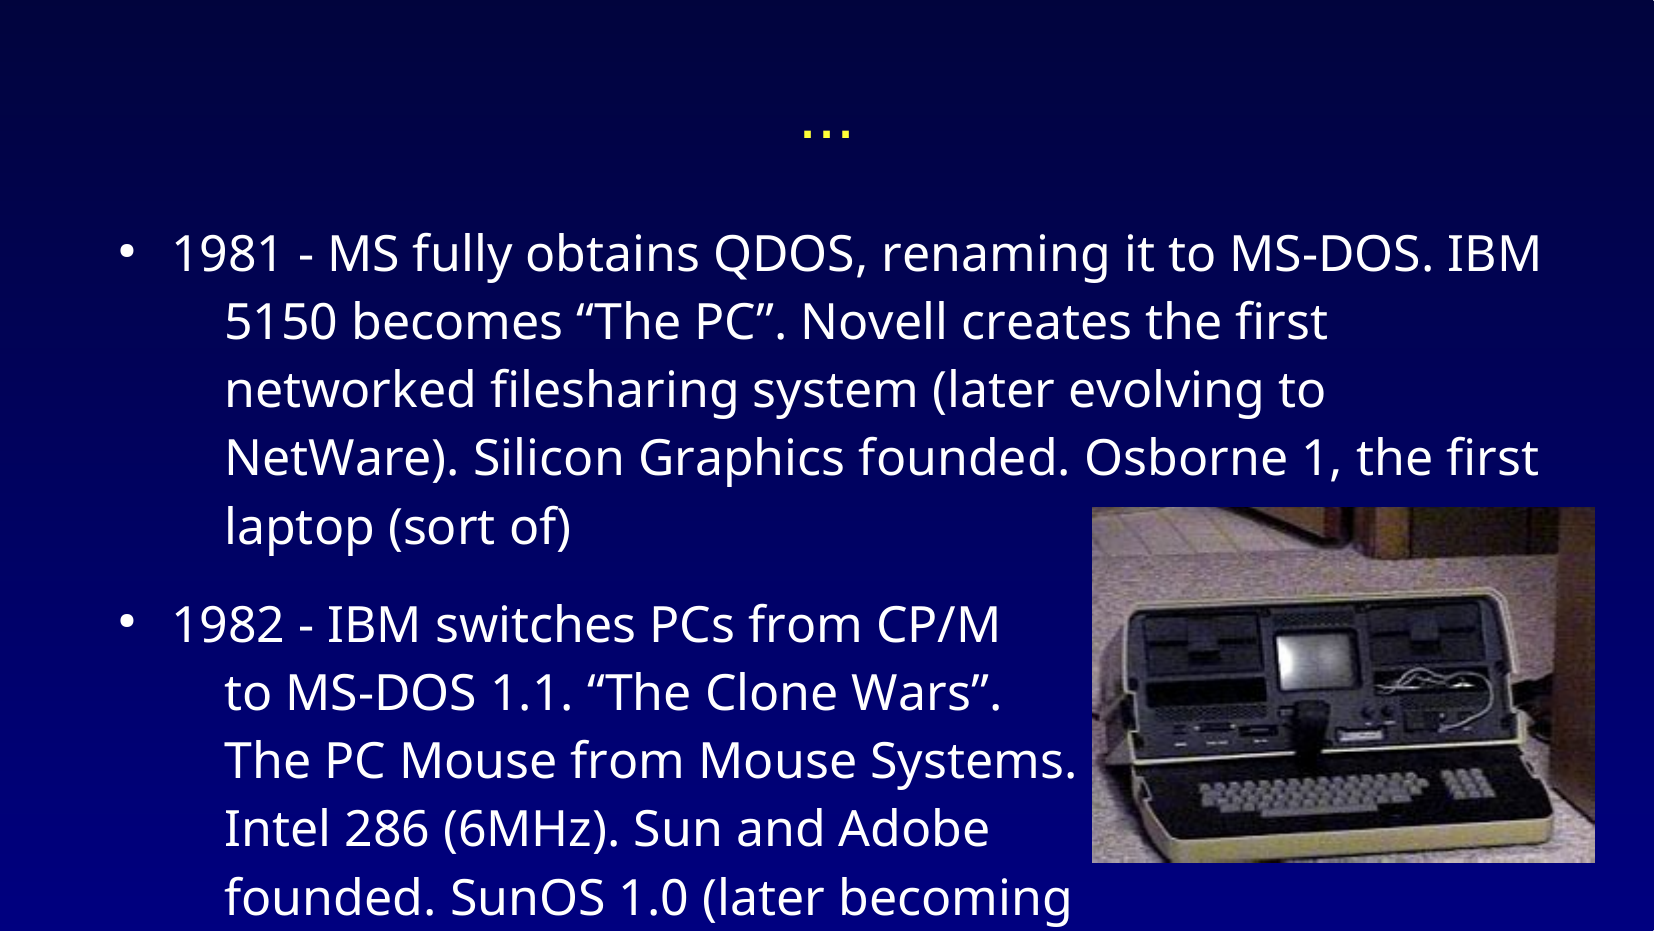

# ...
1981 - MS fully obtains QDOS, renaming it to MS-DOS. IBM 5150 becomes “The PC”. Novell creates the first networked filesharing system (later evolving to NetWare). Silicon Graphics founded. Osborne 1, the first laptop (sort of)
1982 - IBM switches PCs from CP/M
to MS-DOS 1.1. “The Clone Wars”.
The PC Mouse from Mouse Systems.
Intel 286 (6MHz). Sun and Adobe
founded. SunOS 1.0 (later becoming
Solaris)